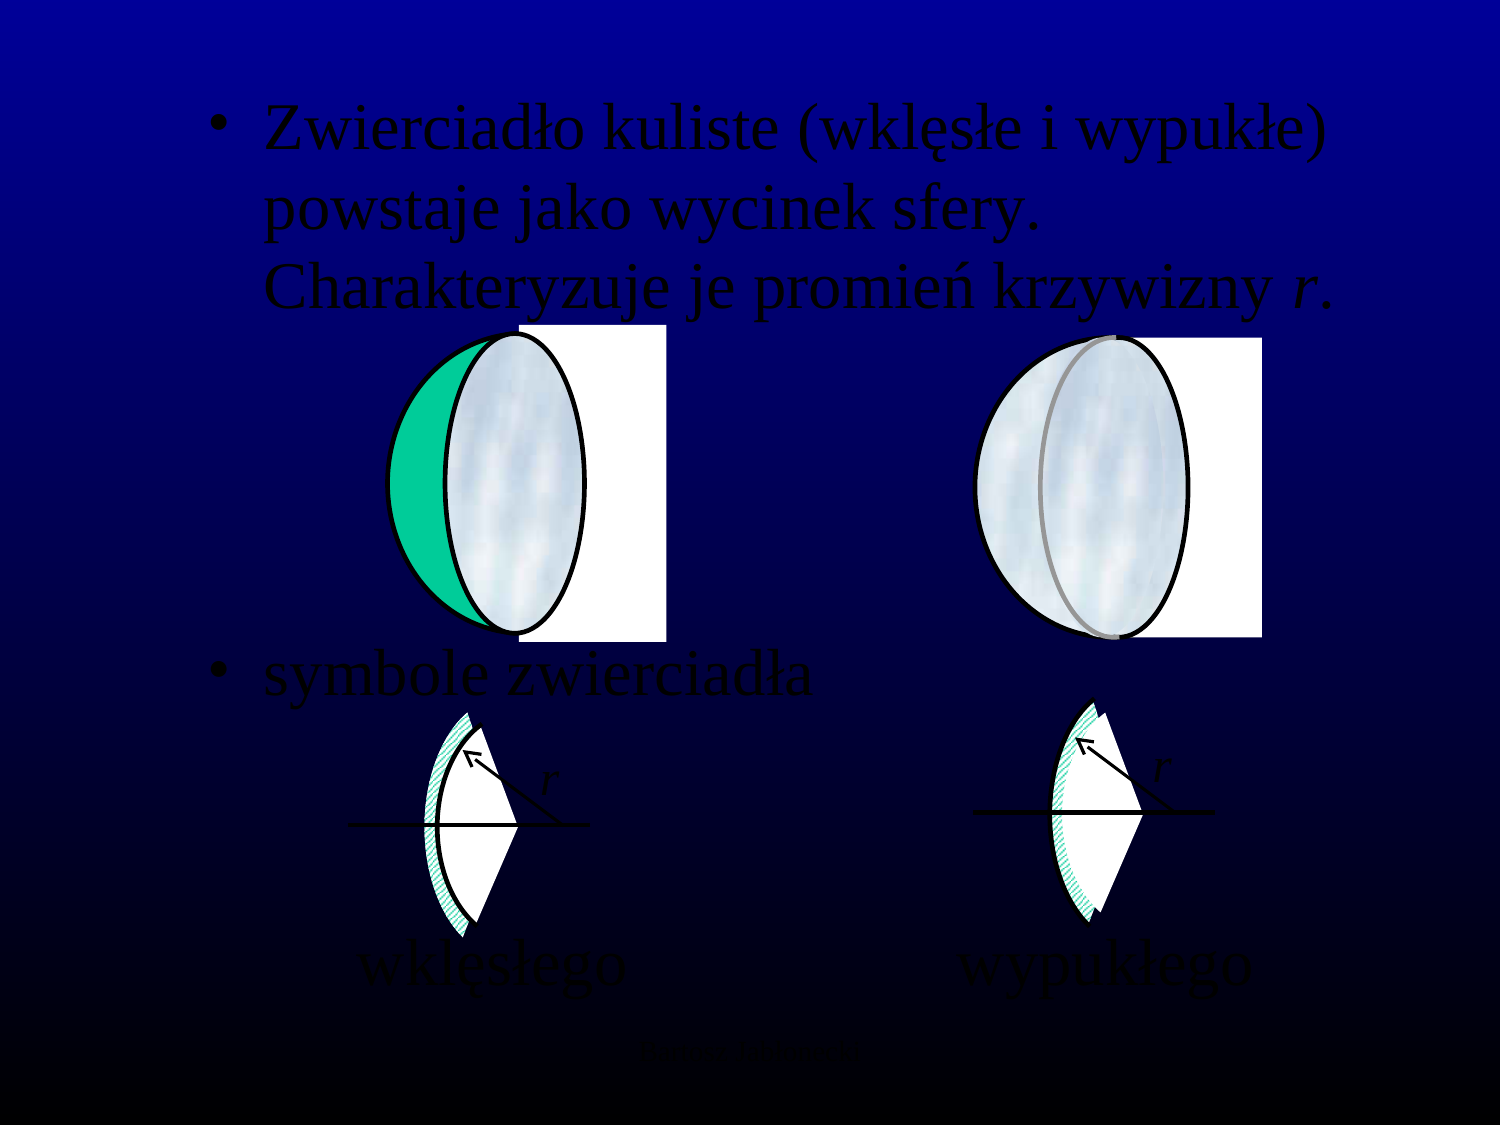

Zwierciadło kuliste (wklęsłe i wypukłe) powstaje jako wycinek sfery. Charakteryzuje je promień krzywizny r.
symbole zwierciadła
		wklęsłego			wypukłego
r
r
Bartosz Jabłonecki